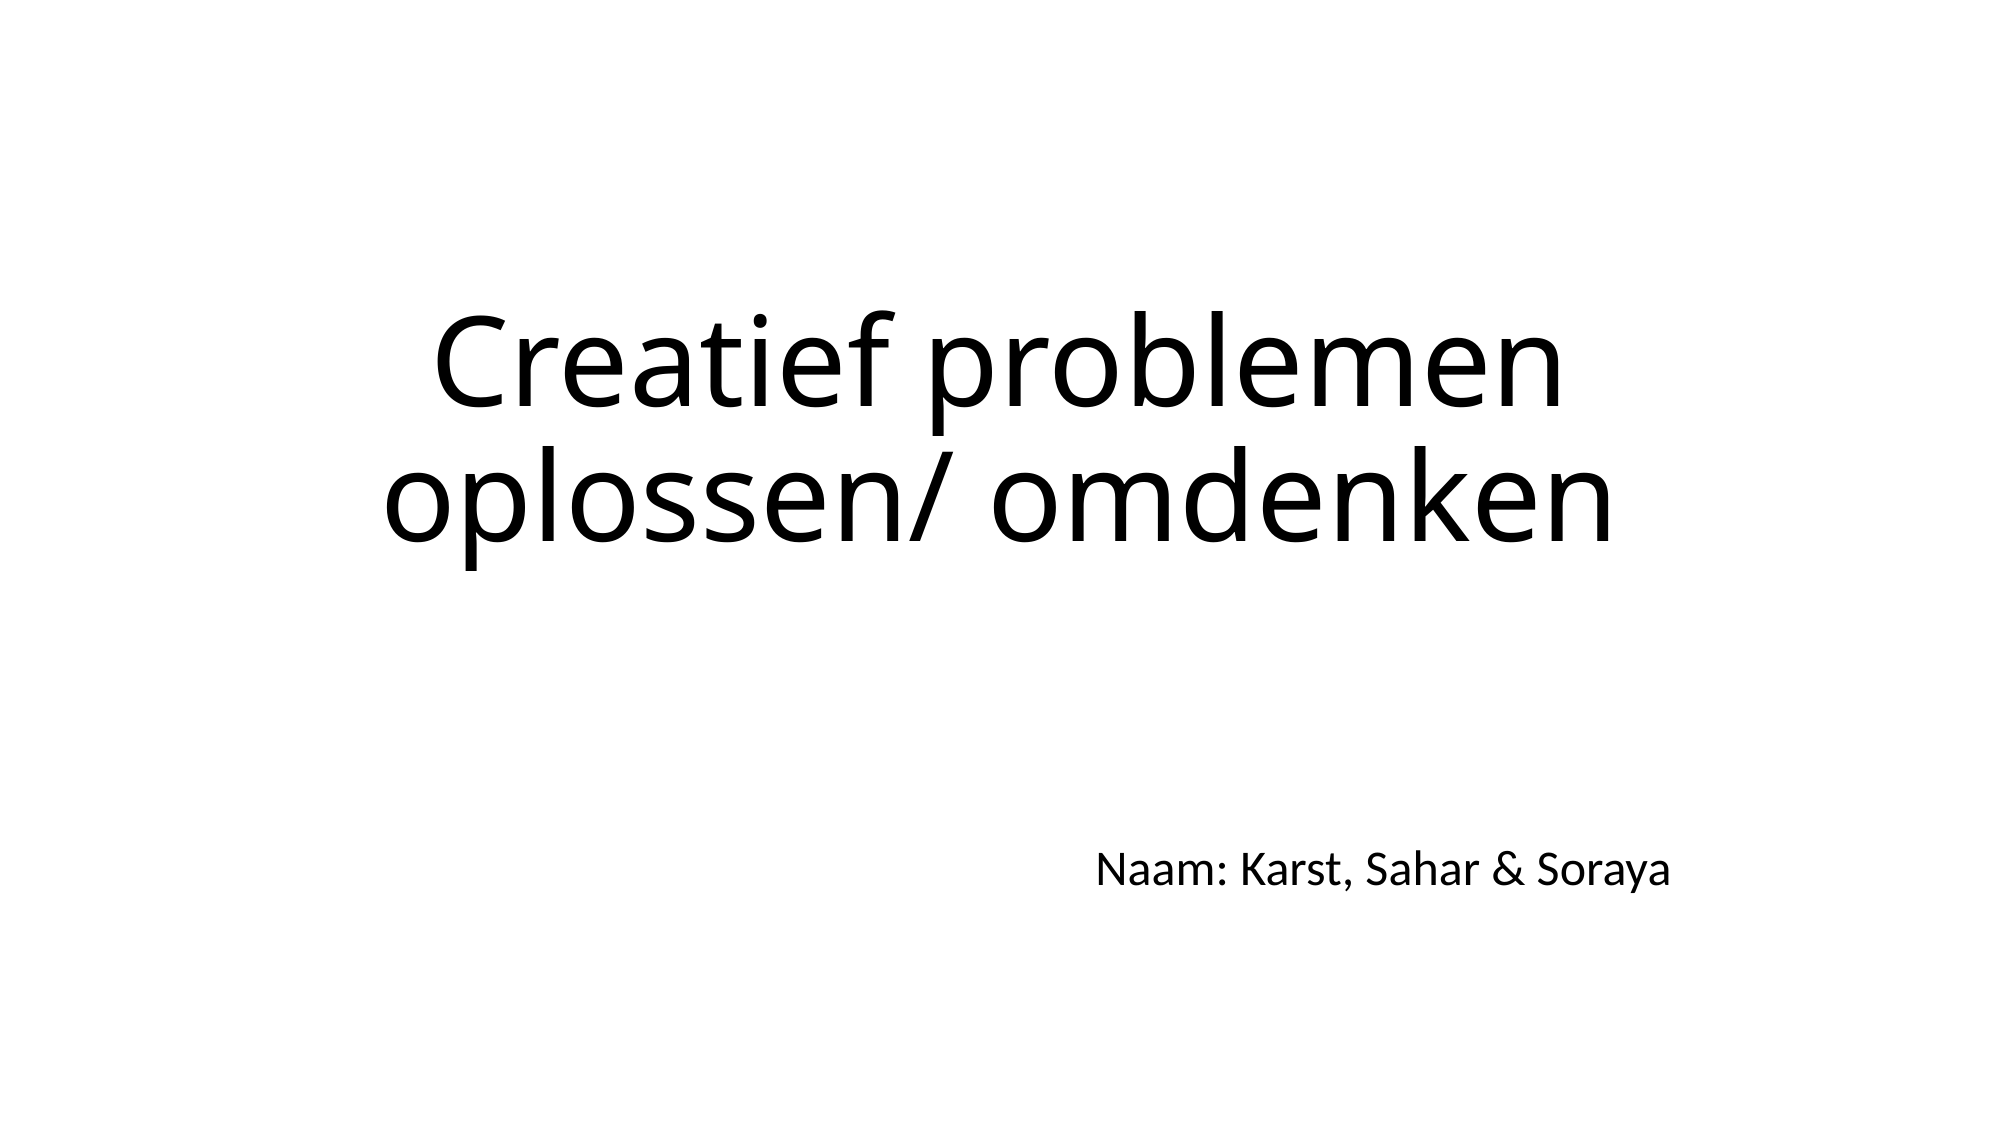

# Creatief problemen oplossen/ omdenken
Naam: Karst, Sahar & Soraya